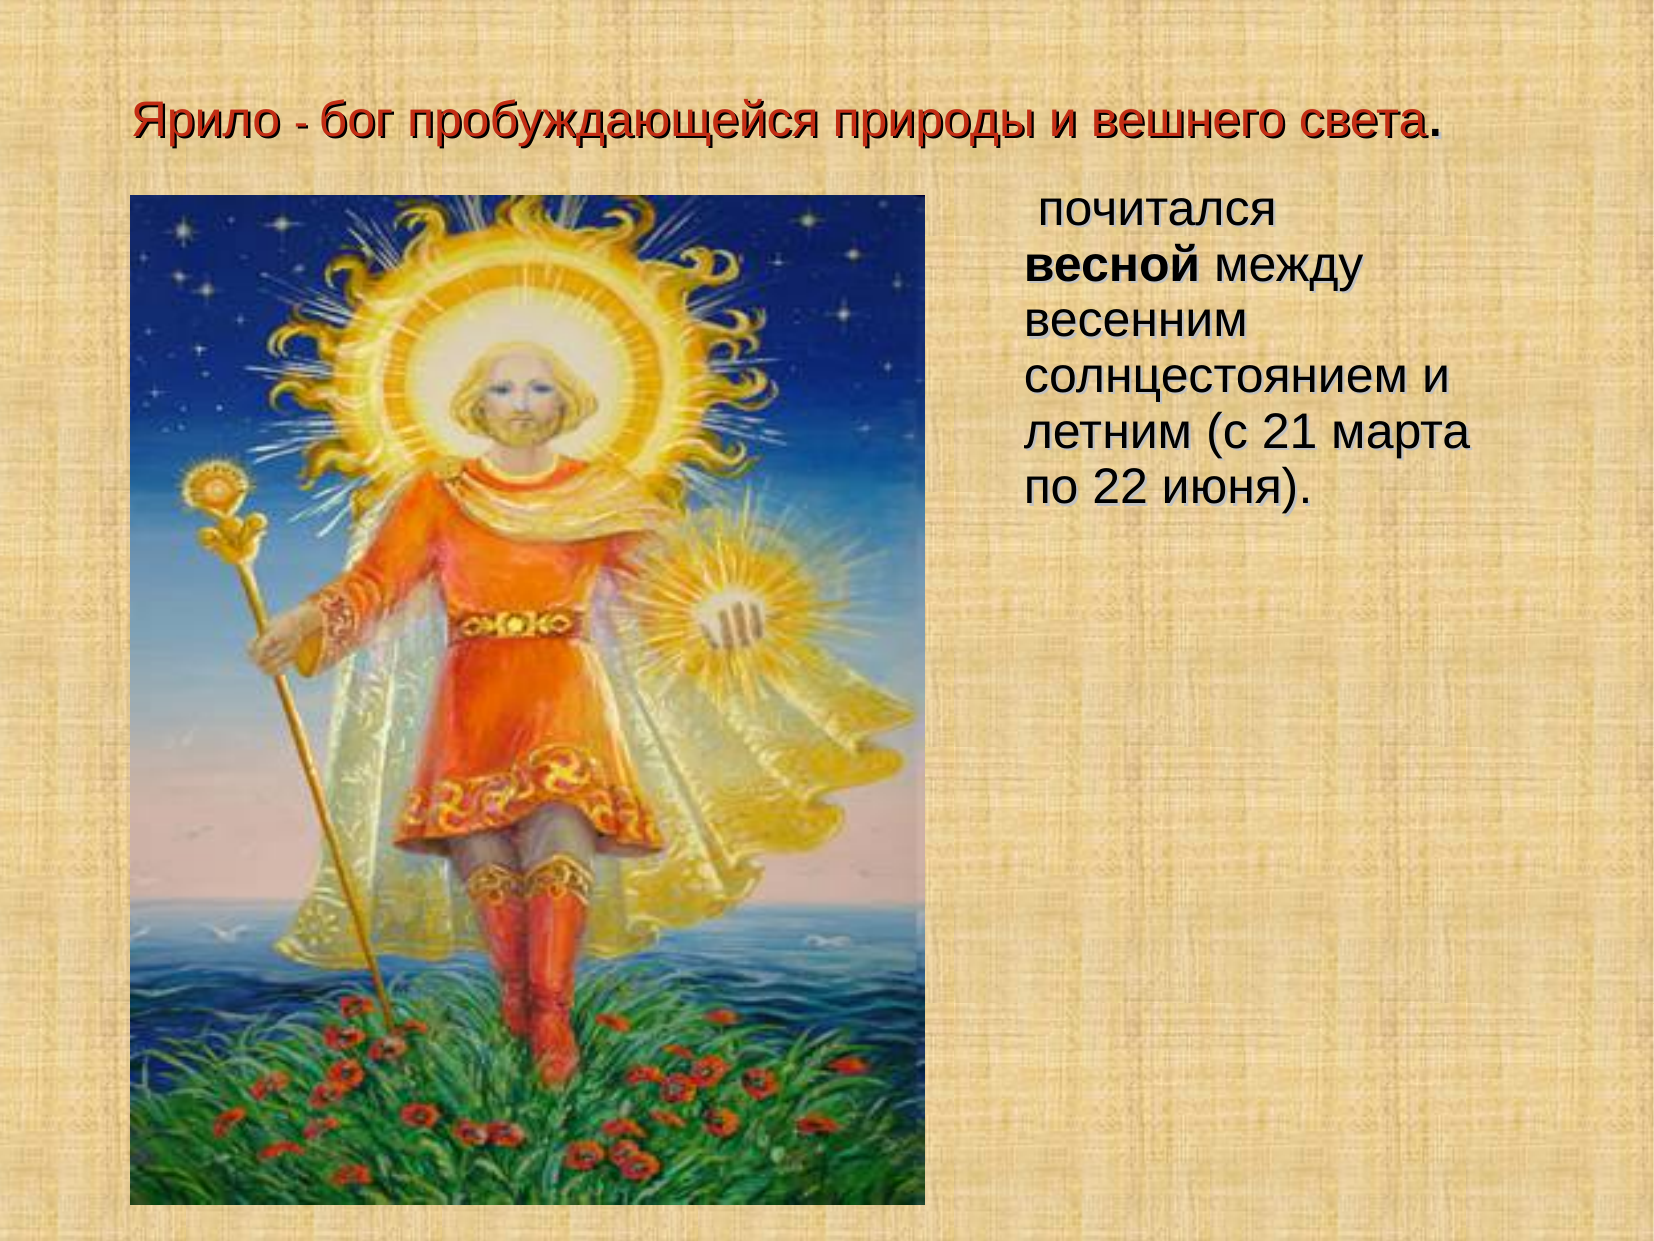

Ярило - бог пробуждающейся природы и вешнего света.
 почитался весной между весенним солнцестоянием и летним (с 21 марта по 22 июня).